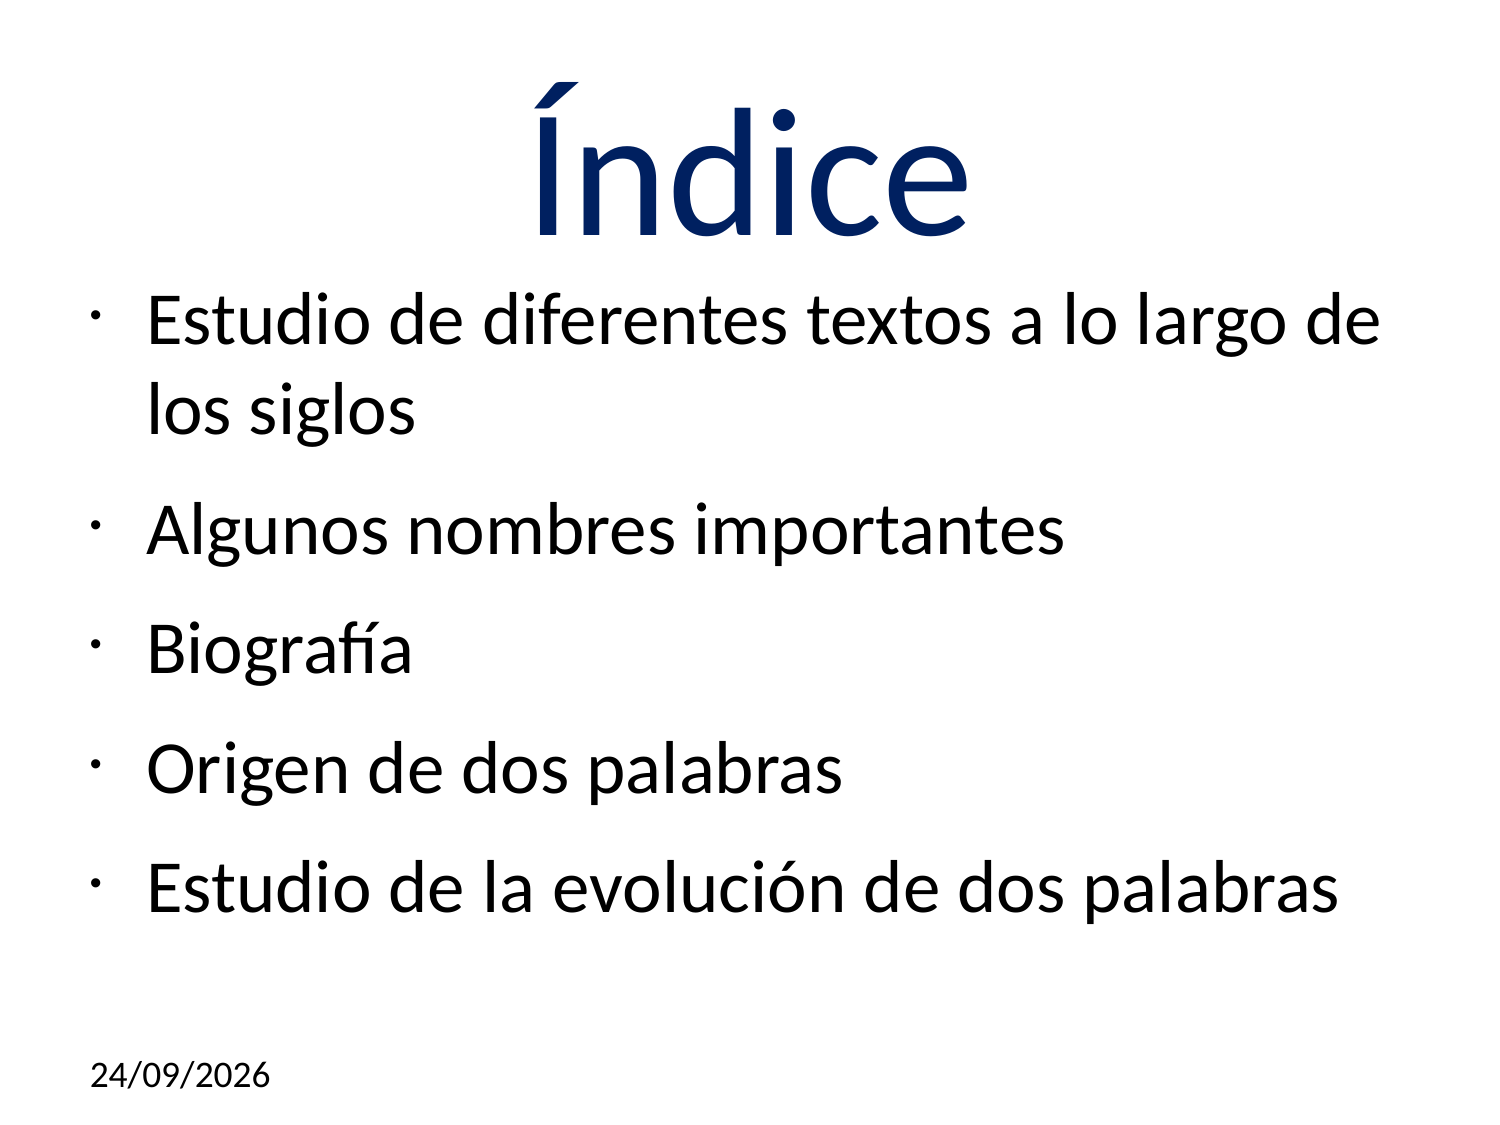

# Índice
Estudio de diferentes textos a lo largo de los siglos
Algunos nombres importantes
Biografía
Origen de dos palabras
Estudio de la evolución de dos palabras
14 de avril de 2011